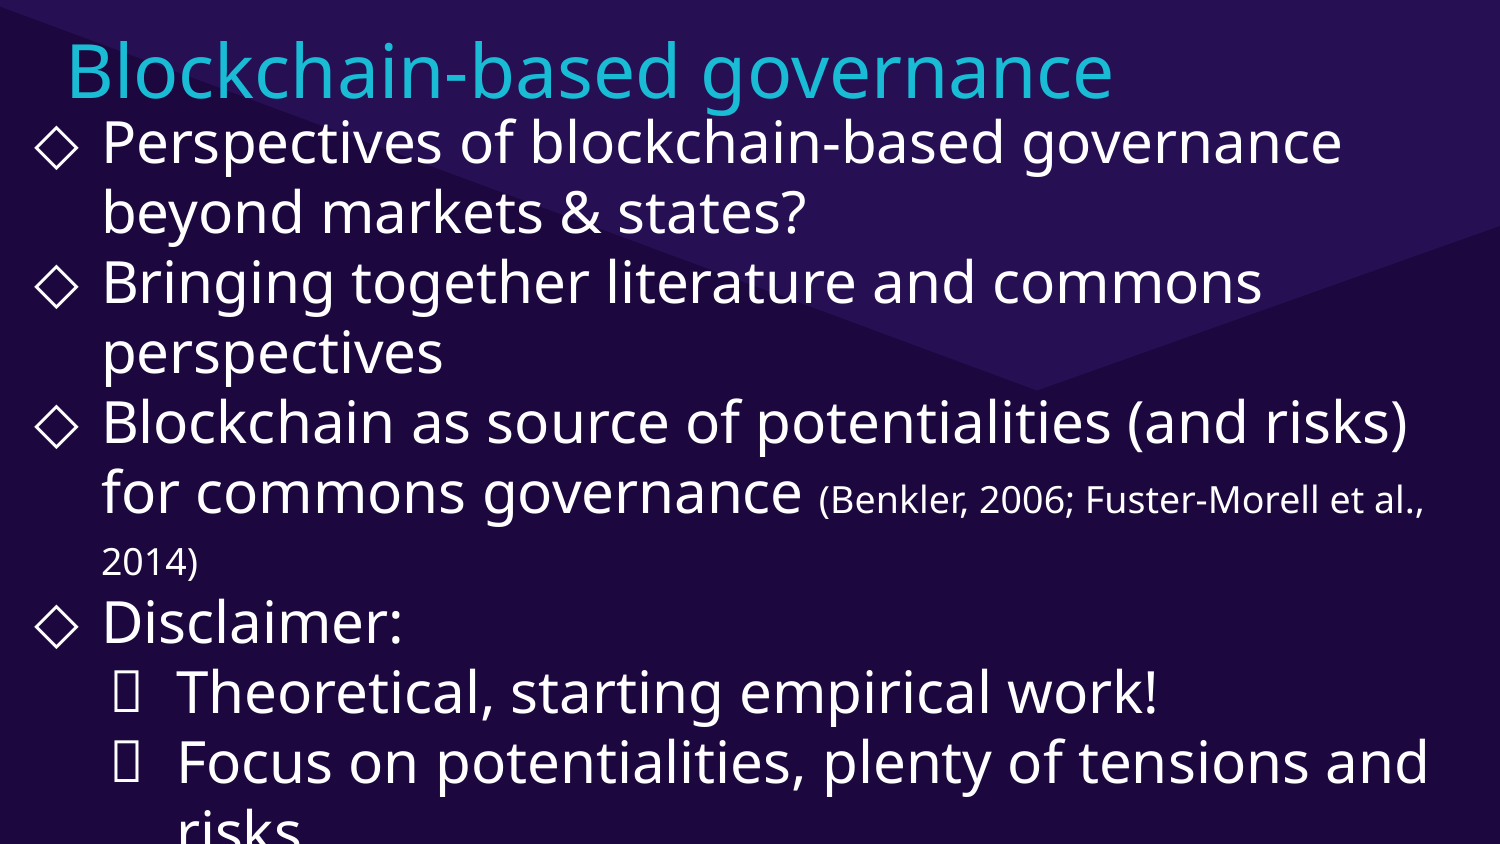

# Blockchain-based governance
Perspectives of blockchain-based governance beyond markets & states?
Bringing together literature and commons perspectives
Blockchain as source of potentialities (and risks) for commons governance (Benkler, 2006; Fuster-Morell et al., 2014)
Disclaimer:
Theoretical, starting empirical work!
Focus on potentialities, plenty of tensions and risks